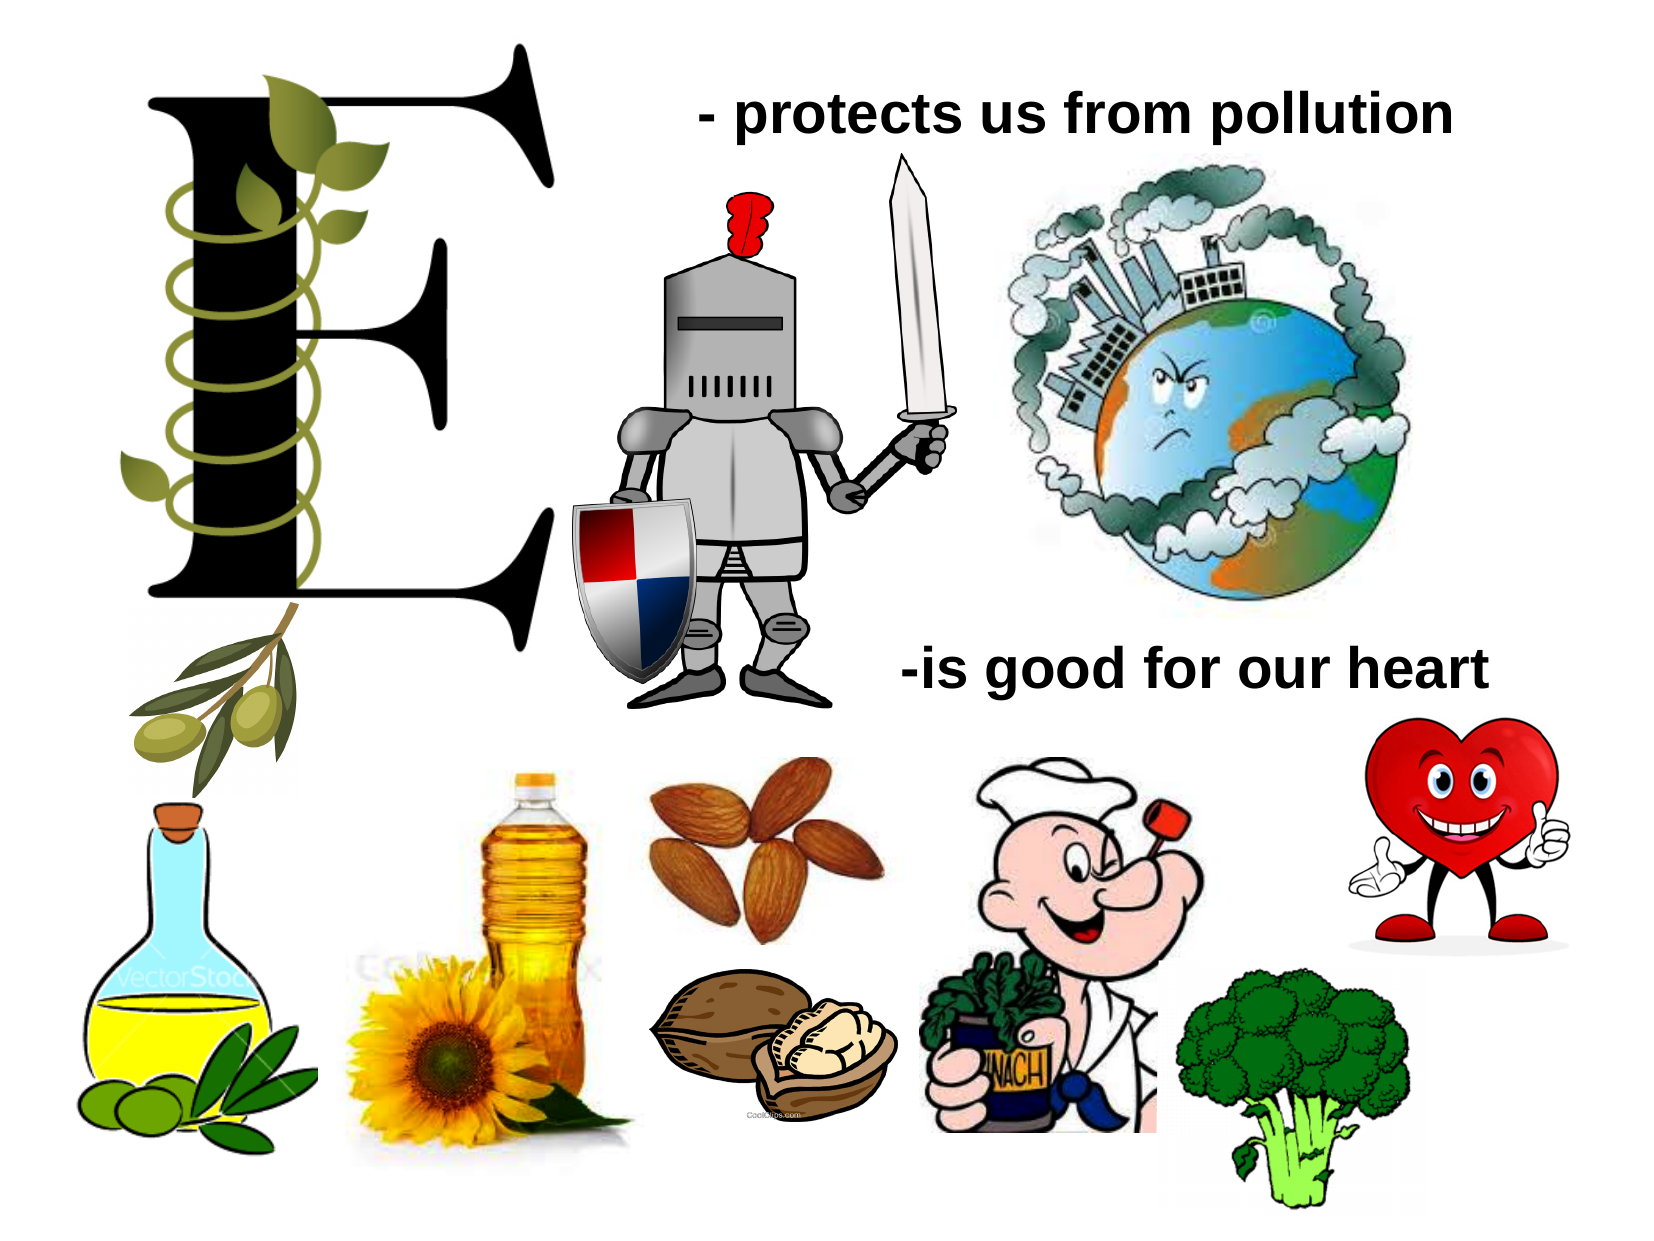

- protects us from pollution
-is good for our heart